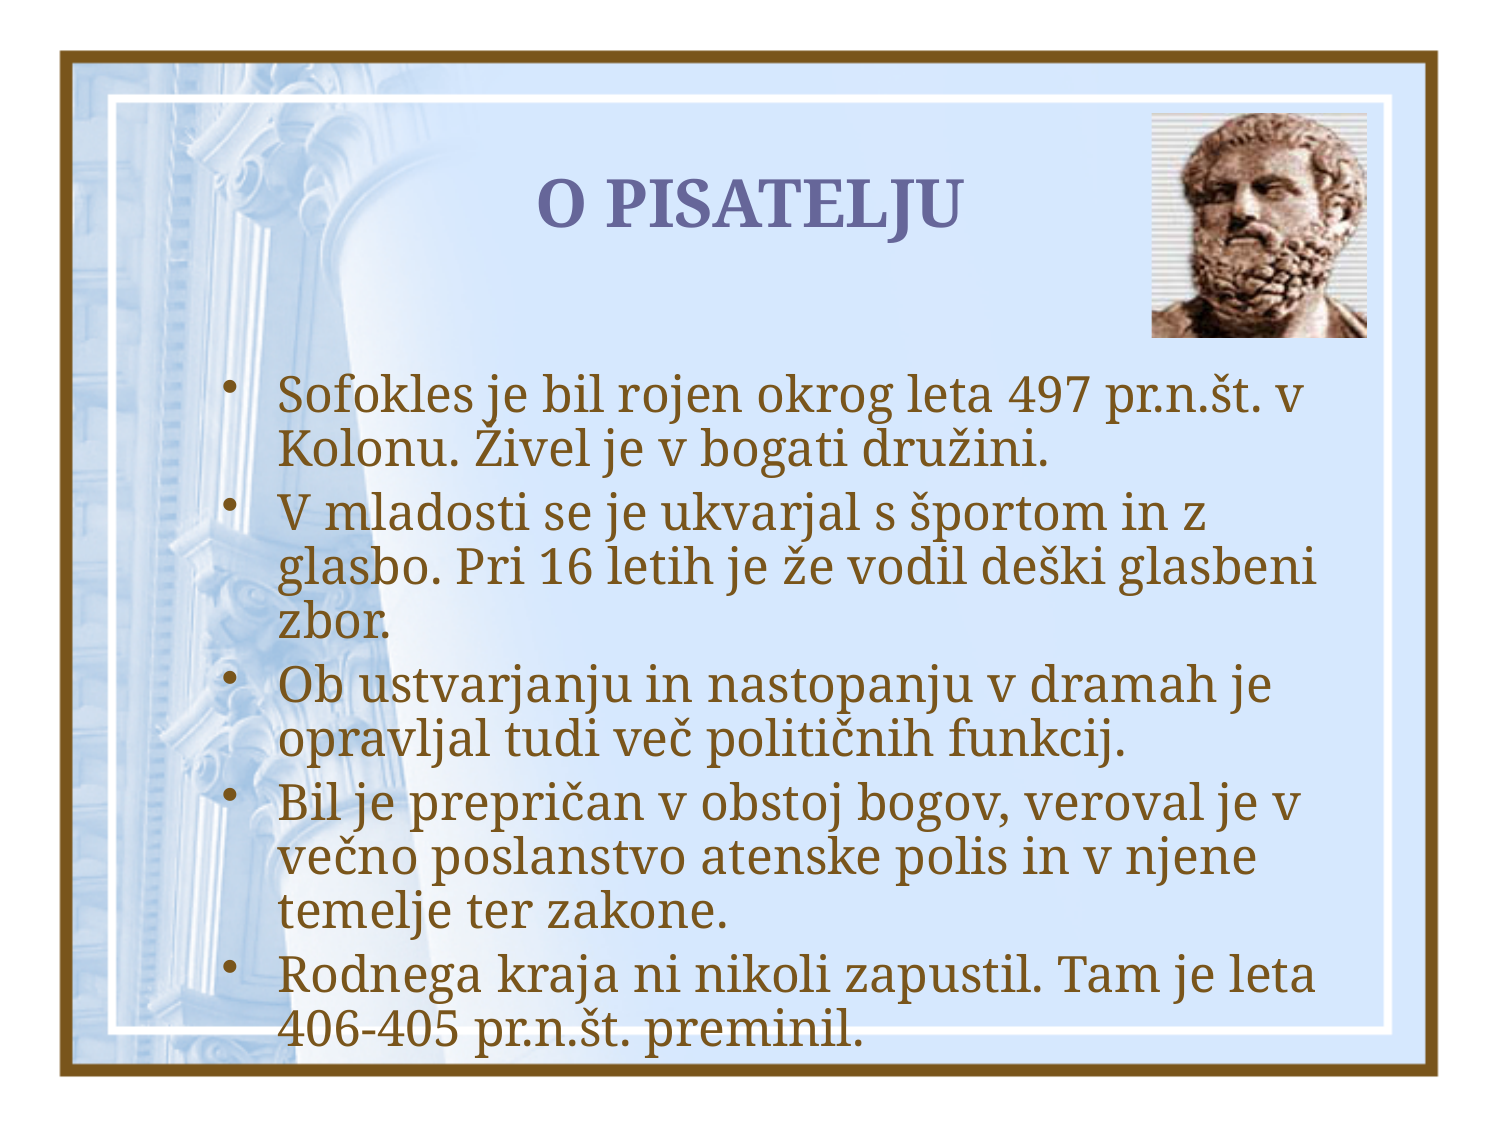

# O PISATELJU
Sofokles je bil rojen okrog leta 497 pr.n.št. v Kolonu. Živel je v bogati družini.
V mladosti se je ukvarjal s športom in z glasbo. Pri 16 letih je že vodil deški glasbeni zbor.
Ob ustvarjanju in nastopanju v dramah je opravljal tudi več političnih funkcij.
Bil je prepričan v obstoj bogov, veroval je v večno poslanstvo atenske polis in v njene temelje ter zakone.
Rodnega kraja ni nikoli zapustil. Tam je leta 406-405 pr.n.št. preminil.